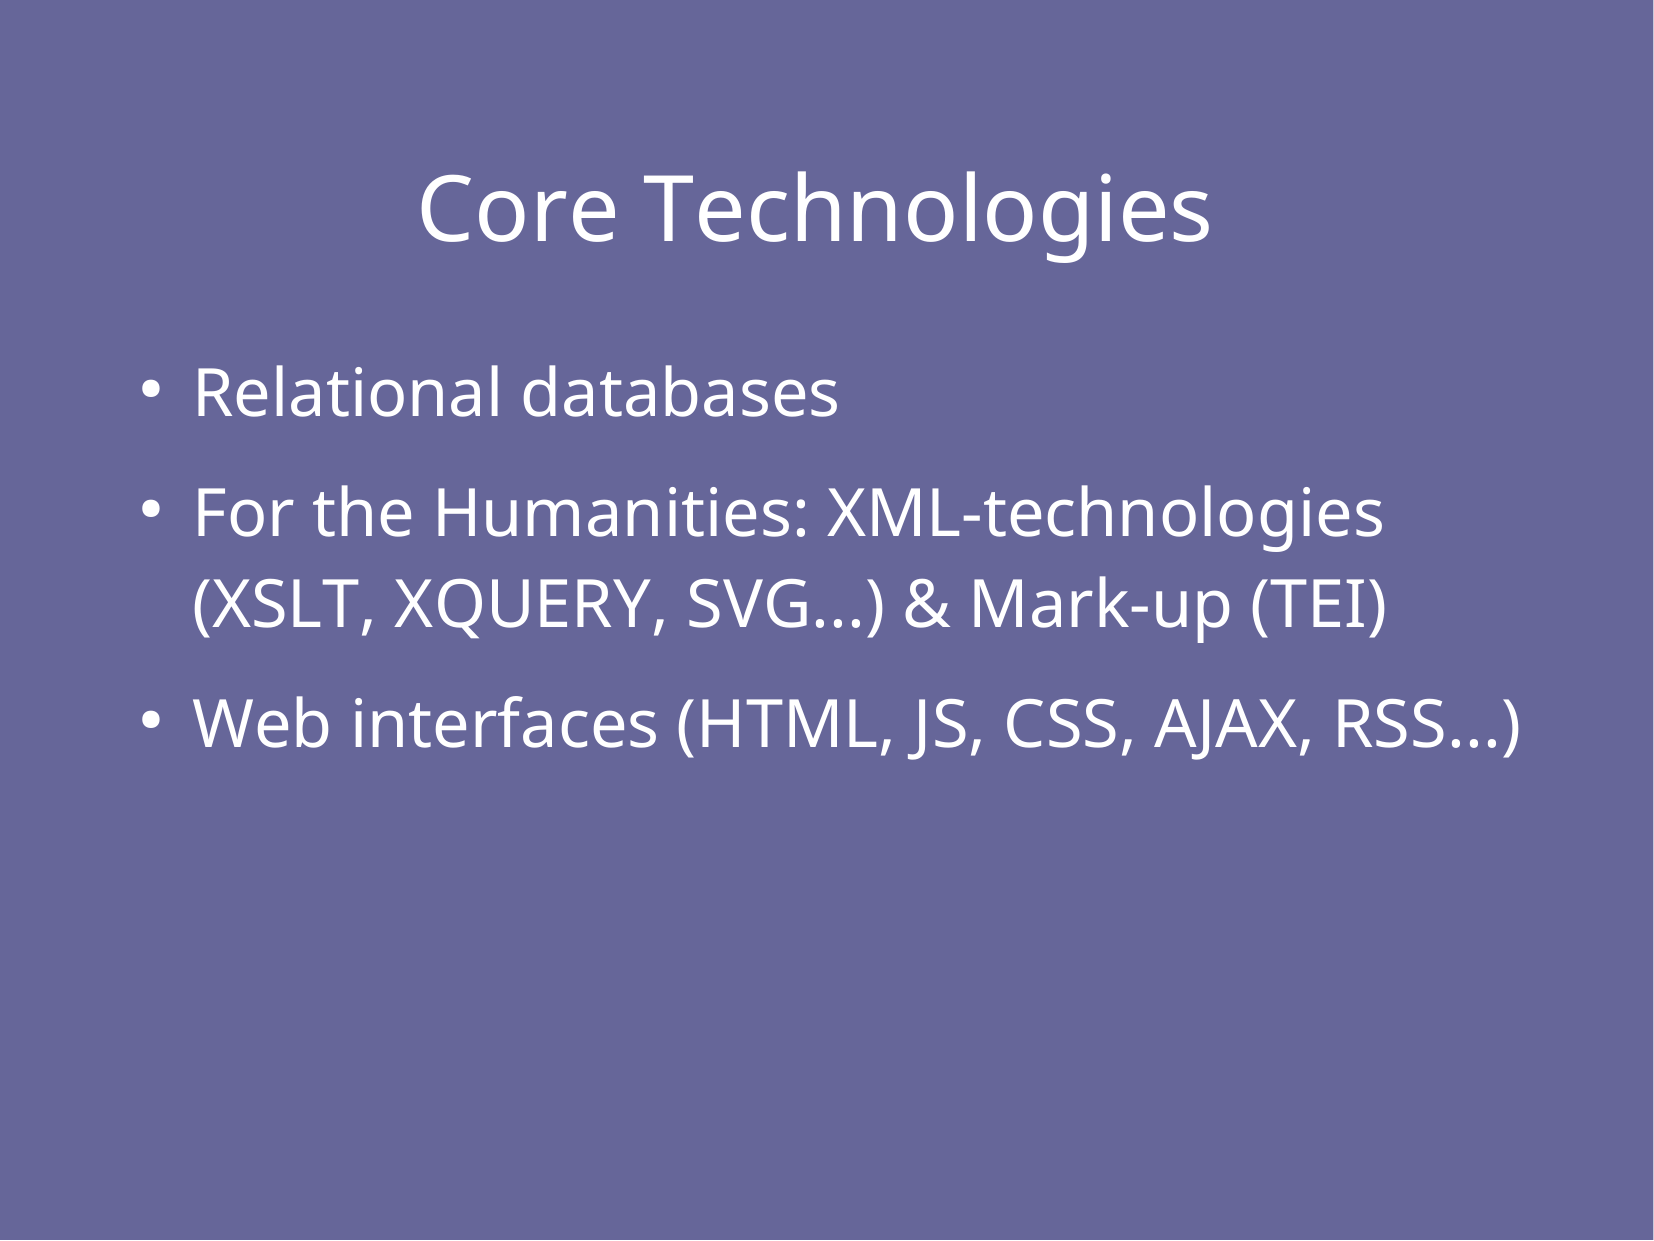

# Core Technologies
Relational databases
For the Humanities: XML-technologies (XSLT, XQUERY, SVG...) & Mark-up (TEI)
Web interfaces (HTML, JS, CSS, AJAX, RSS...)